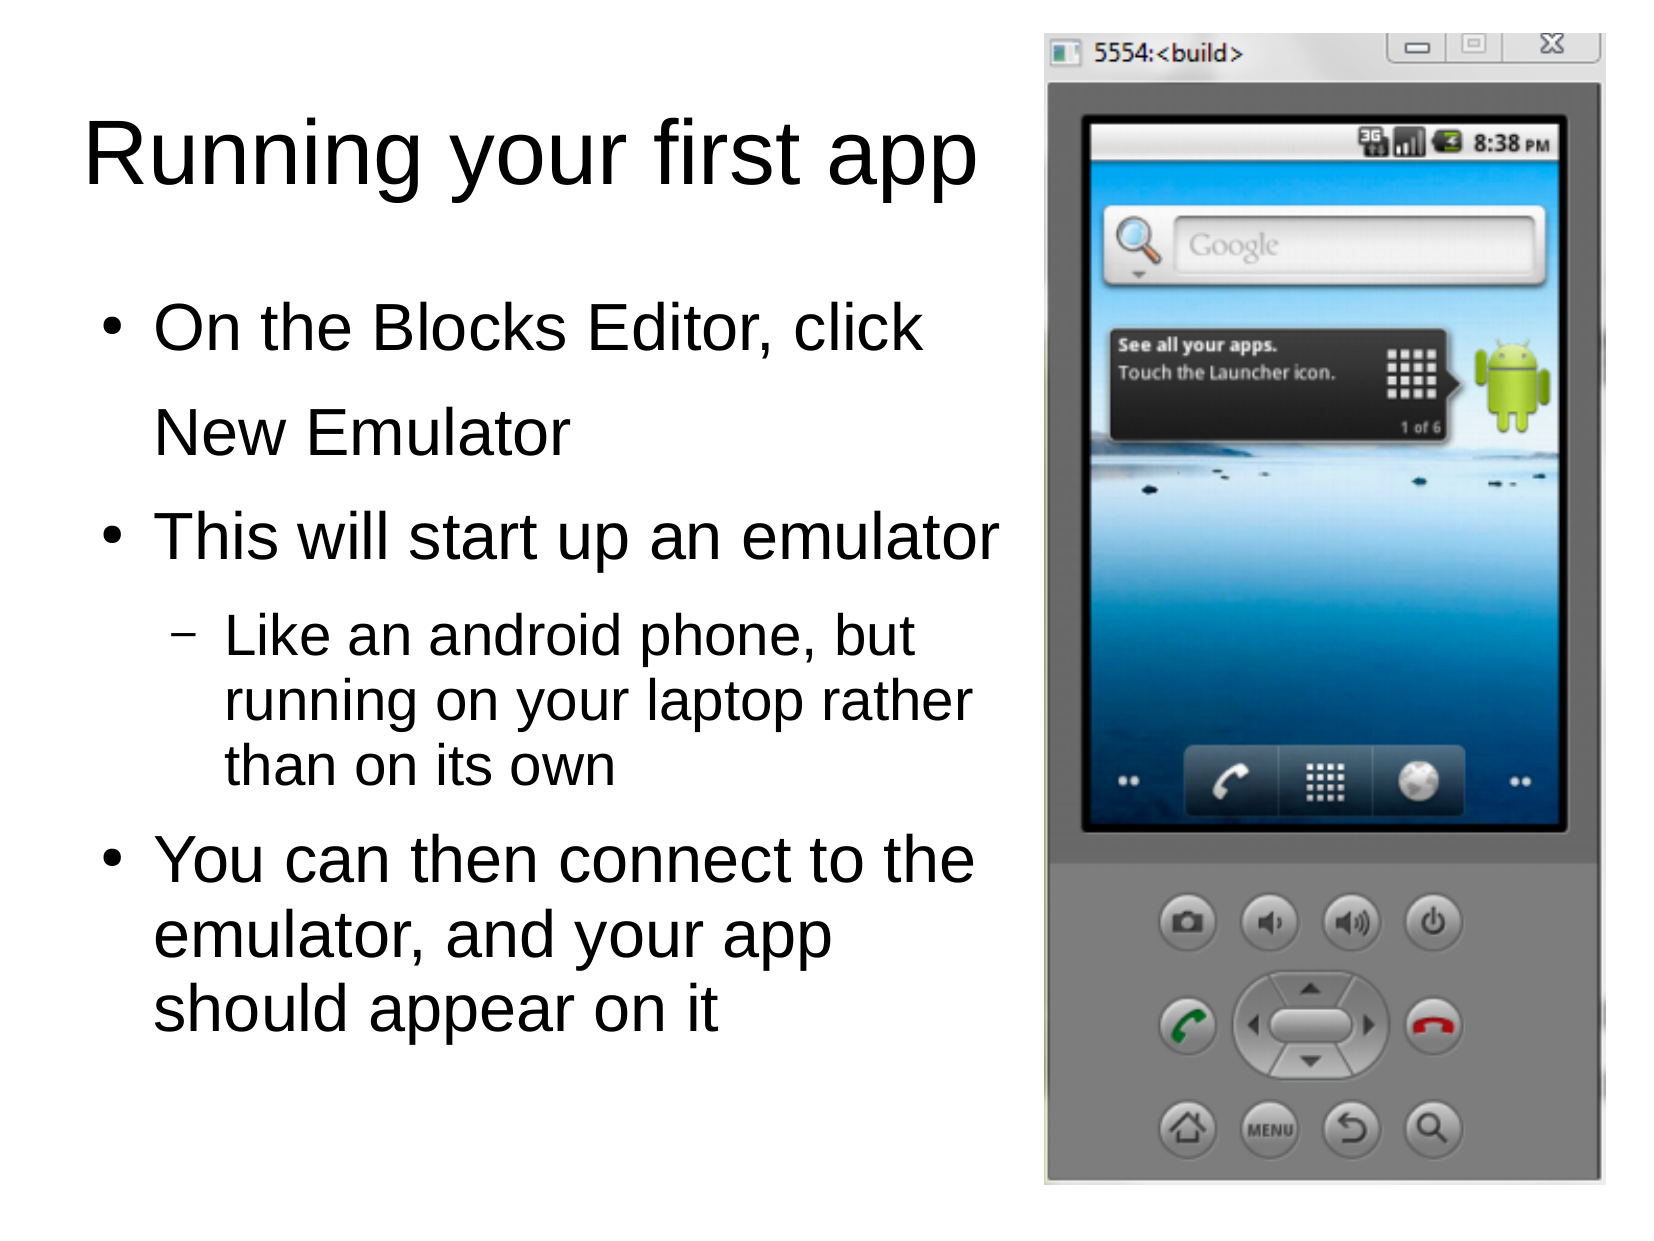

# Running your first app
On the Blocks Editor, click
New Emulator
This will start up an emulator
Like an android phone, but running on your laptop rather than on its own
You can then connect to the emulator, and your app should appear on it